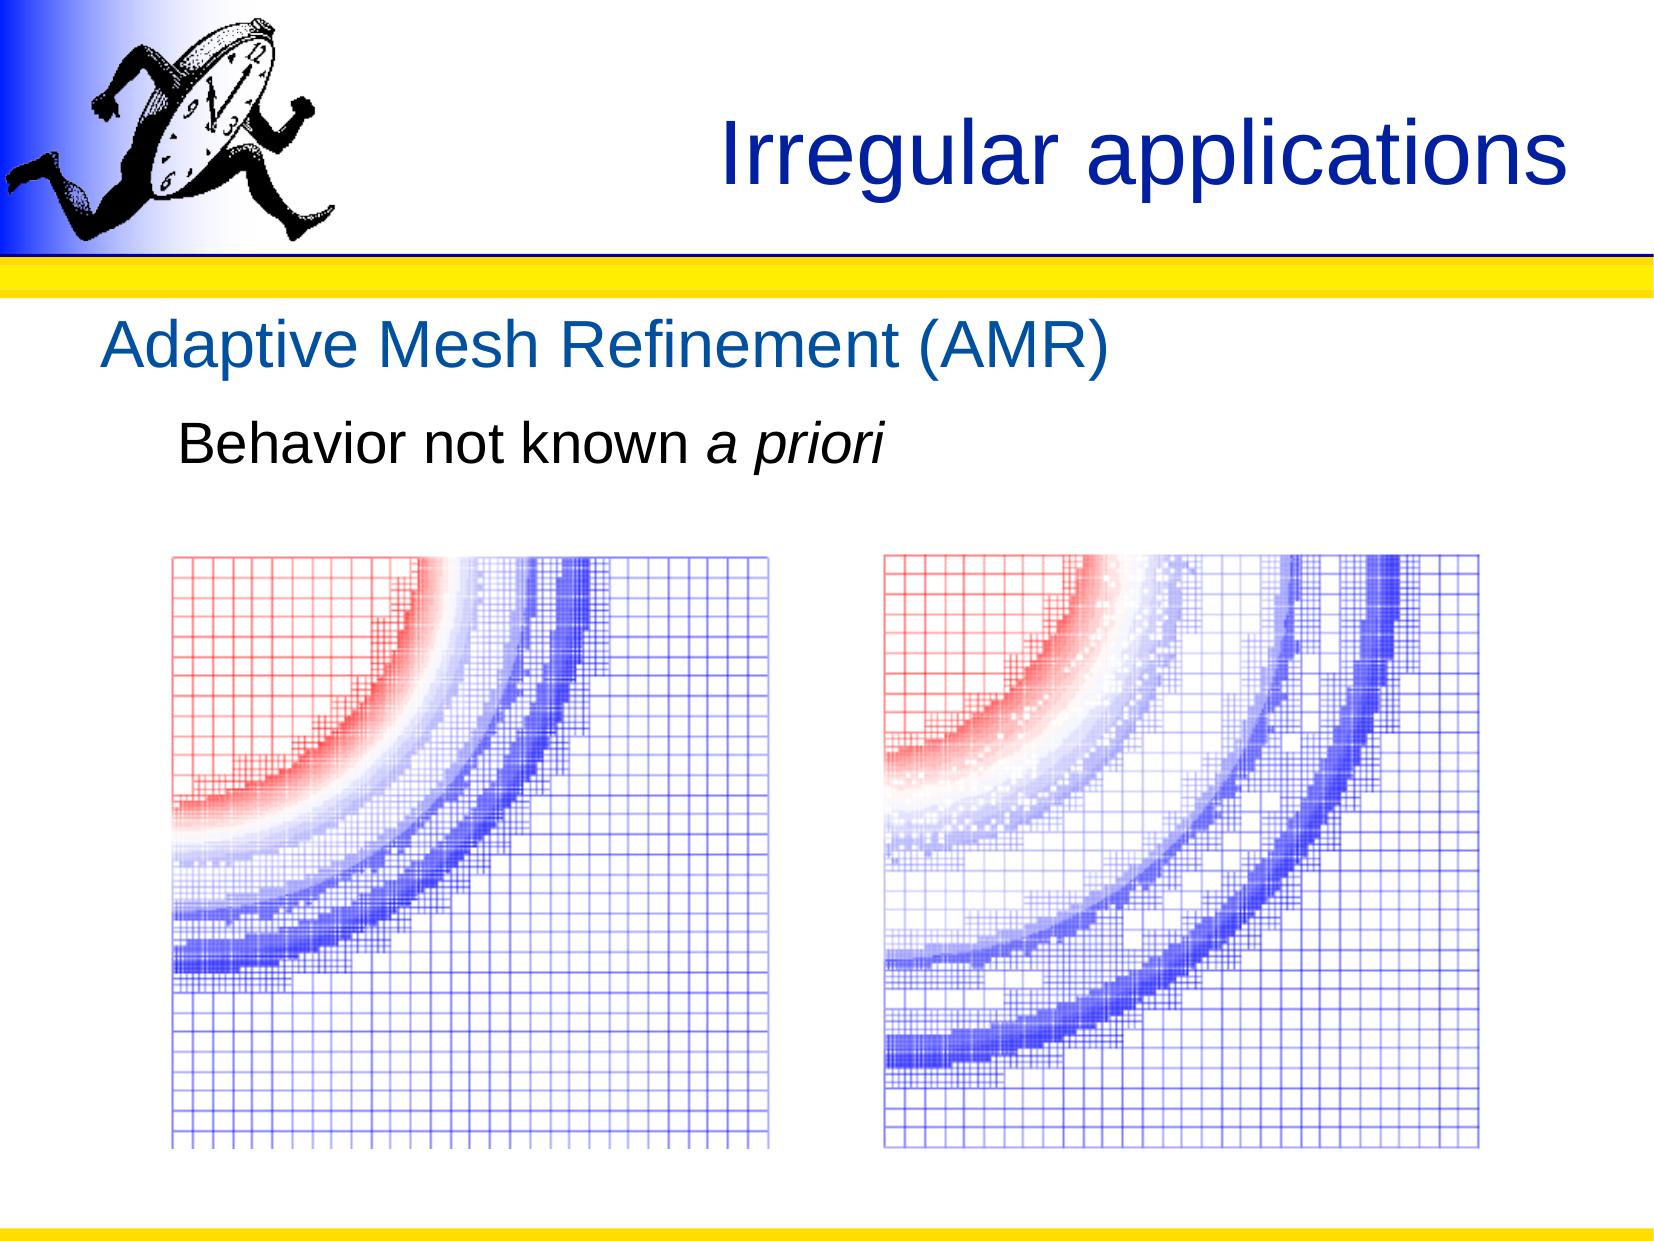

# Irregular applications
Adaptive Mesh Refinement (AMR)
Behavior not known a priori